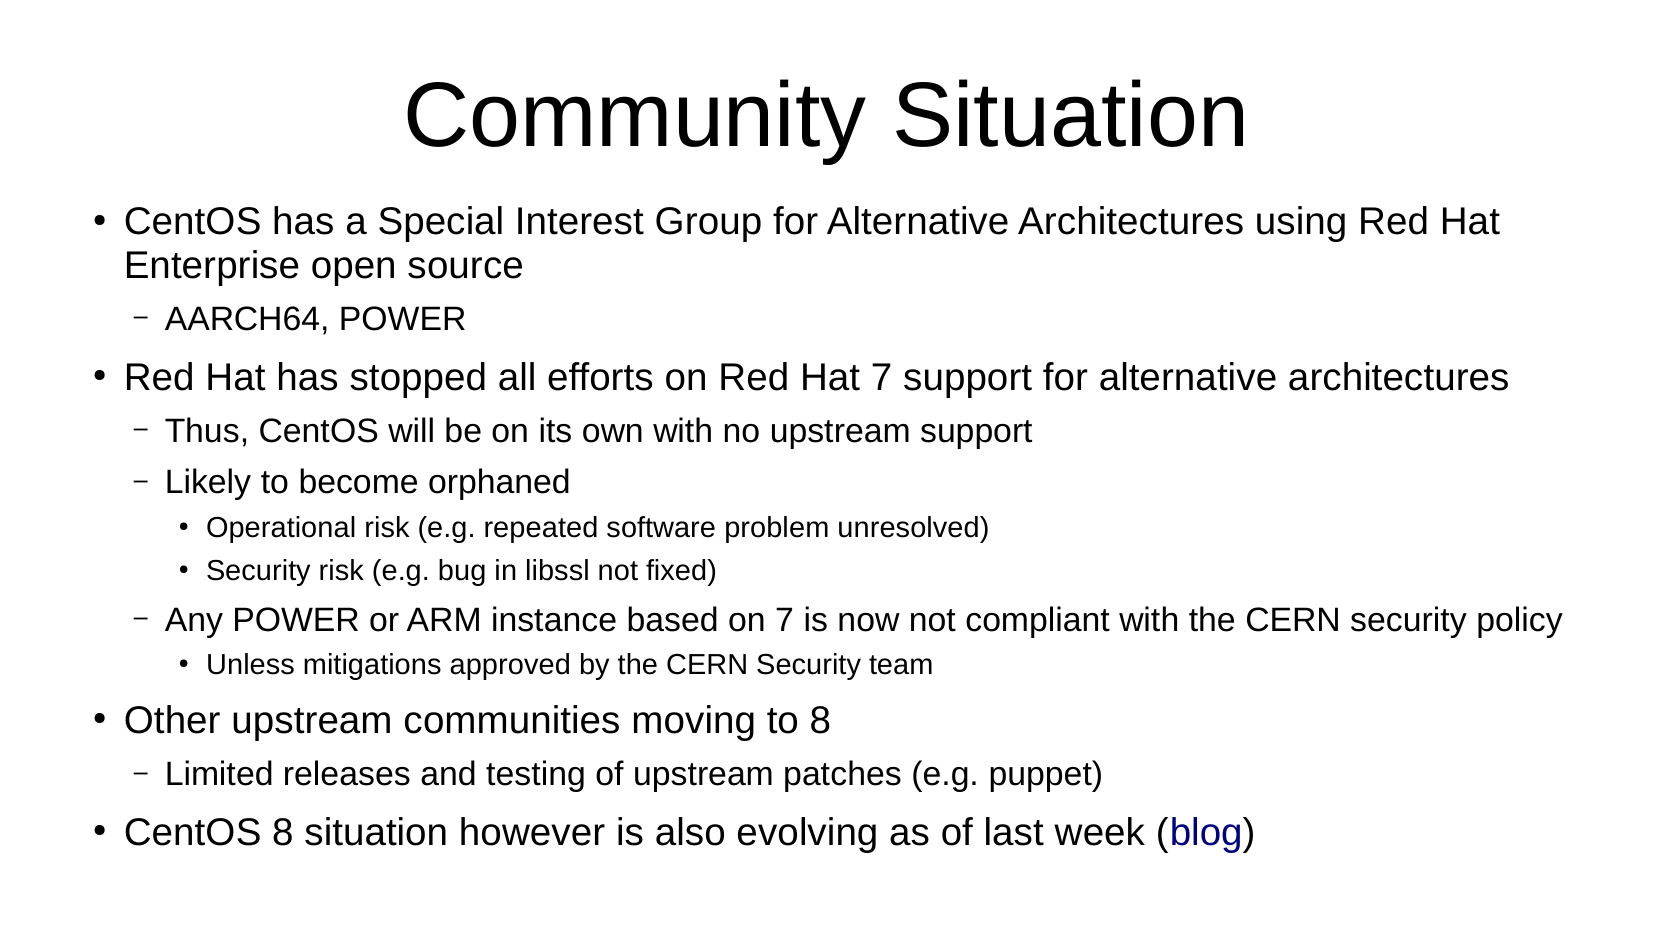

# Community Situation
CentOS has a Special Interest Group for Alternative Architectures using Red Hat Enterprise open source
AARCH64, POWER
Red Hat has stopped all efforts on Red Hat 7 support for alternative architectures
Thus, CentOS will be on its own with no upstream support
Likely to become orphaned
Operational risk (e.g. repeated software problem unresolved)
Security risk (e.g. bug in libssl not fixed)
Any POWER or ARM instance based on 7 is now not compliant with the CERN security policy
Unless mitigations approved by the CERN Security team
Other upstream communities moving to 8
Limited releases and testing of upstream patches (e.g. puppet)
CentOS 8 situation however is also evolving as of last week (blog)